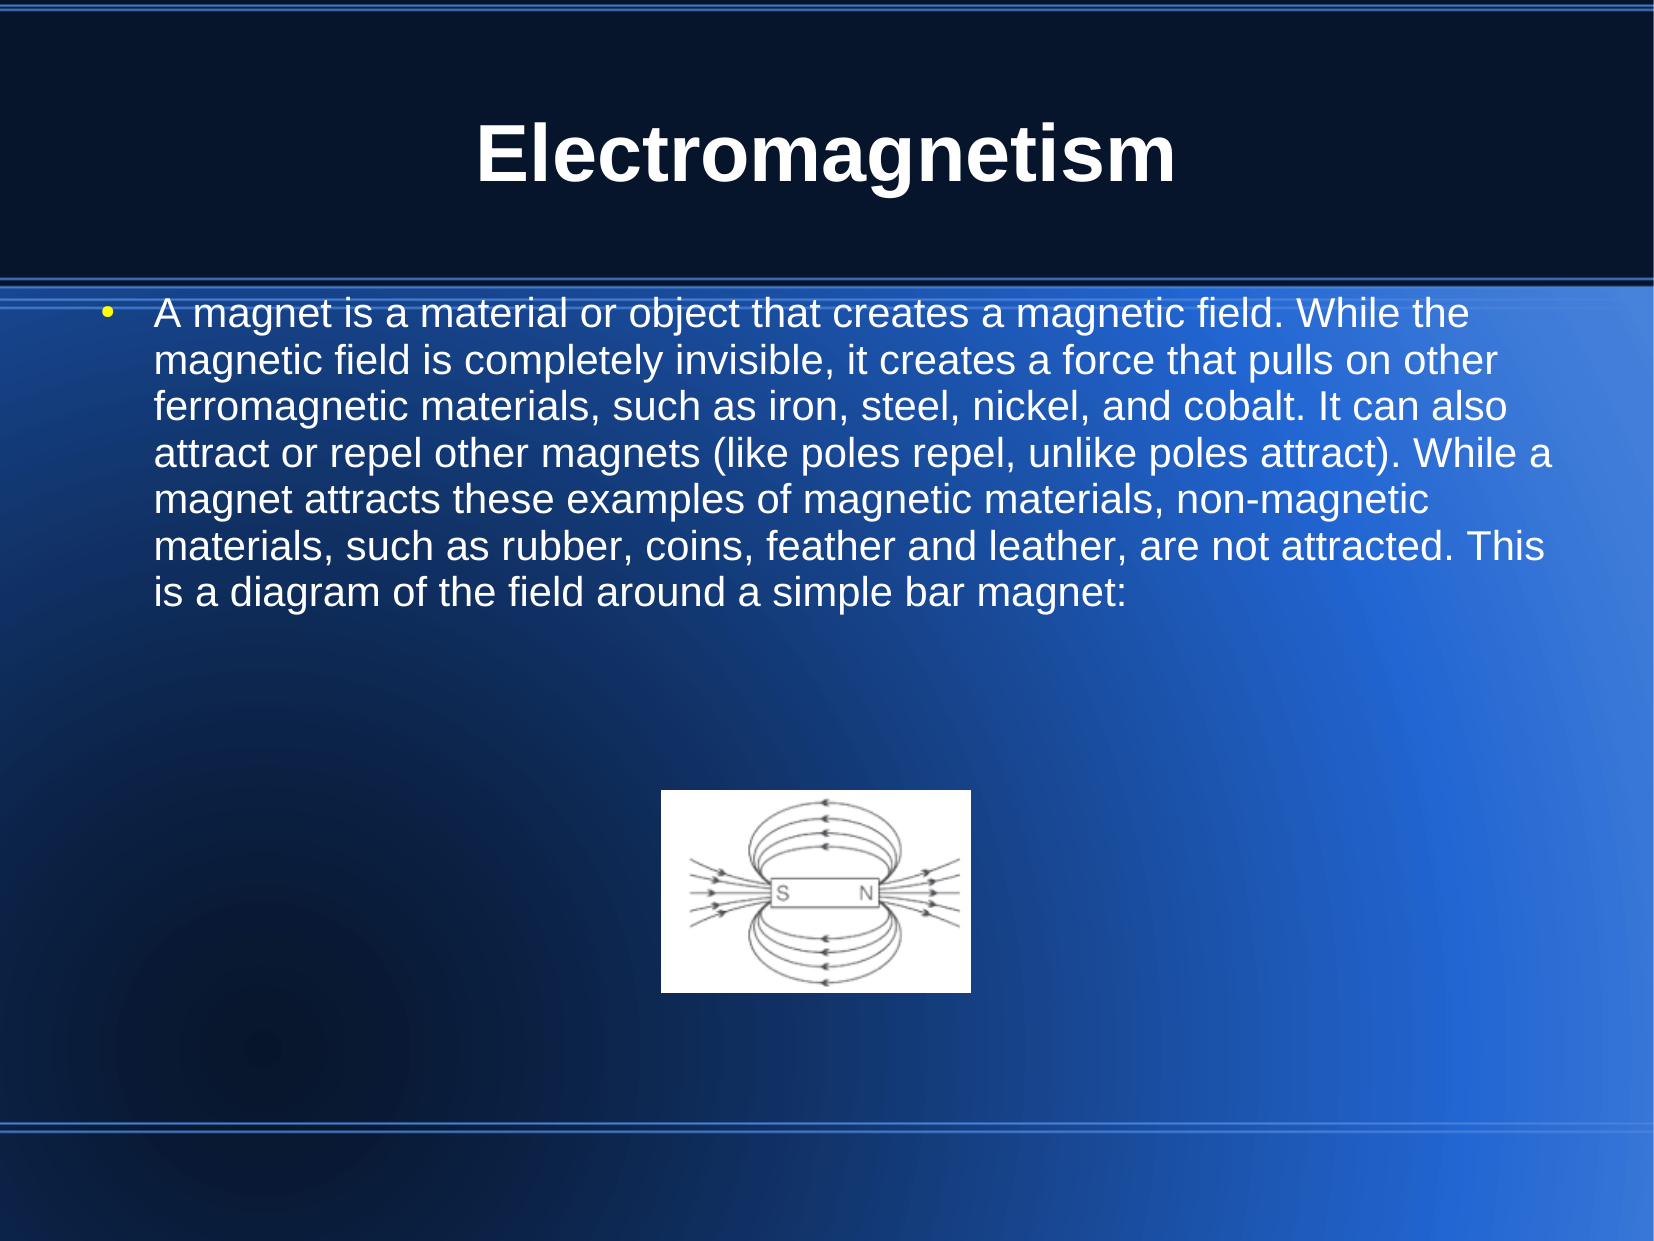

# Electromagnetism
A magnet is a material or object that creates a magnetic field. While the magnetic field is completely invisible, it creates a force that pulls on other ferromagnetic materials, such as iron, steel, nickel, and cobalt. It can also attract or repel other magnets (like poles repel, unlike poles attract). While a magnet attracts these examples of magnetic materials, non-magnetic materials, such as rubber, coins, feather and leather, are not attracted. This is a diagram of the field around a simple bar magnet: